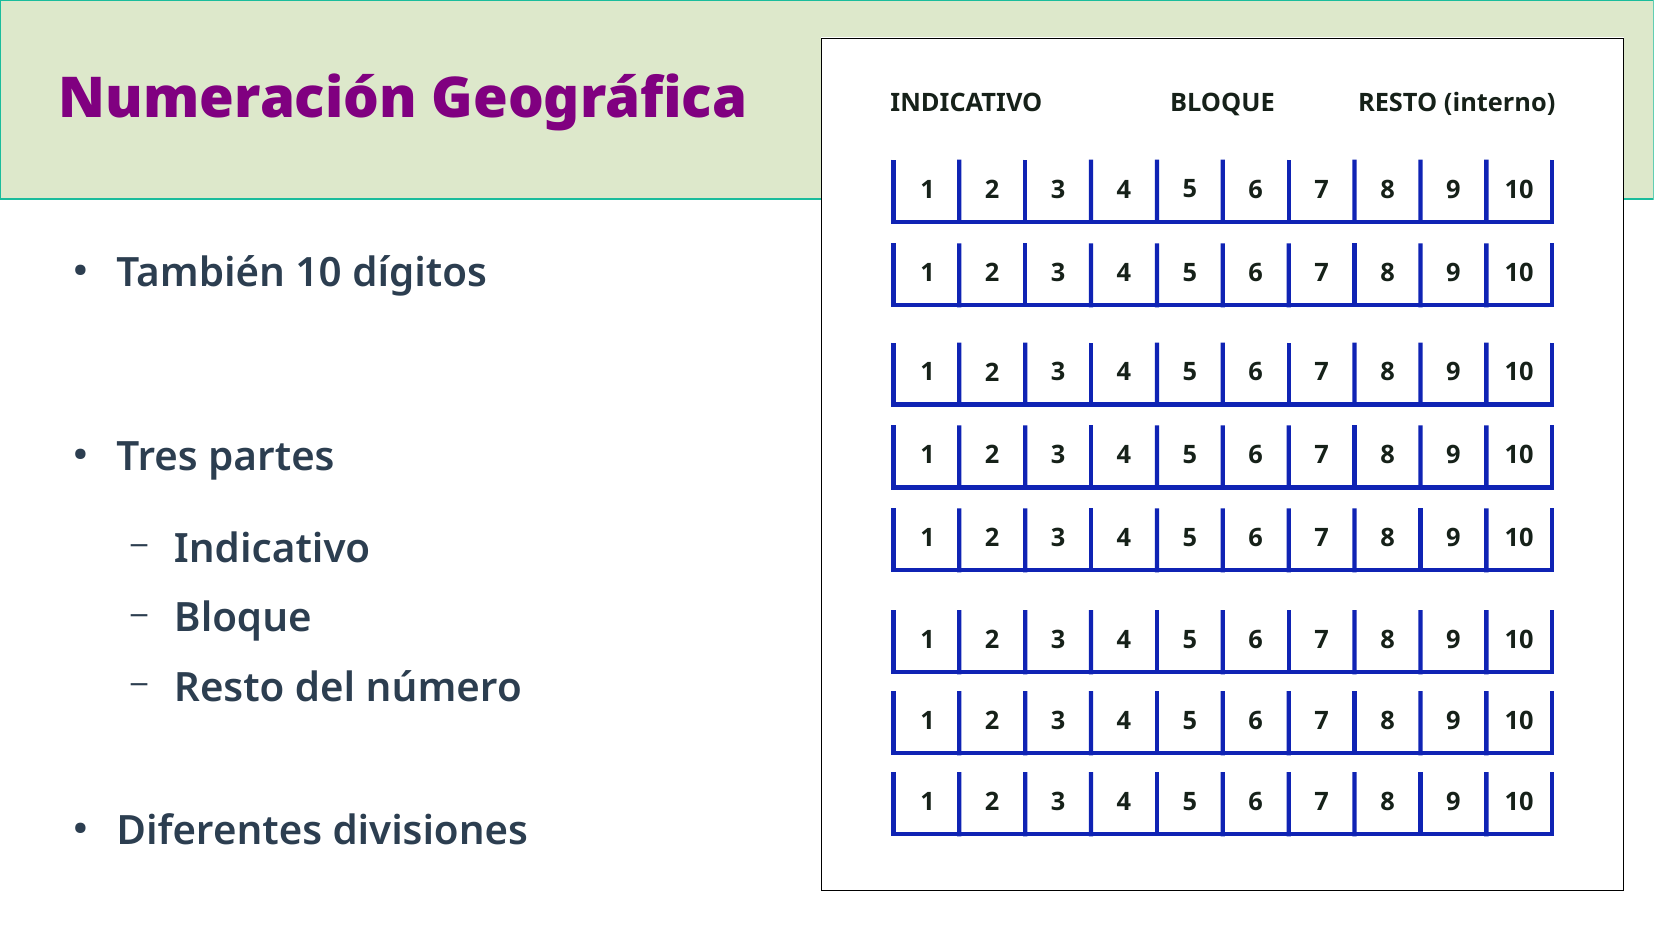

# Numeración Geográfica
También 10 dígitos
Tres partes
Indicativo
Bloque
Resto del número
Diferentes divisiones